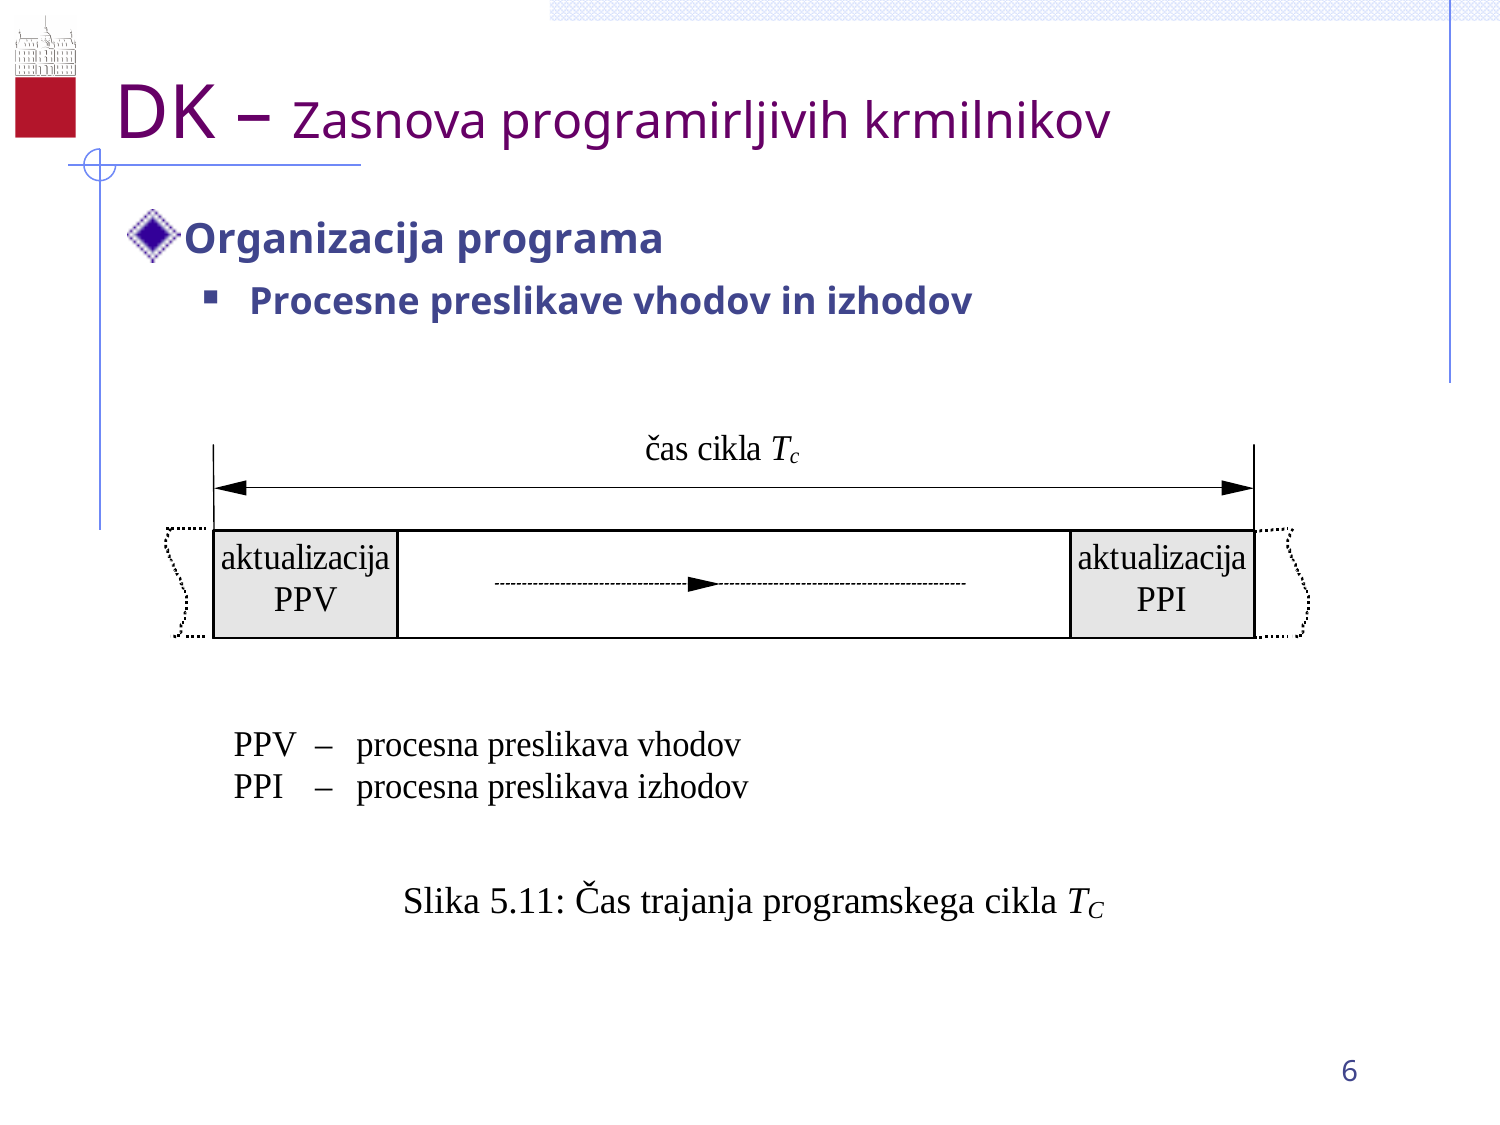

DK – Zasnova programirljivih krmilnikov
# Organizacija programa
Procesne preslikave vhodov in izhodov